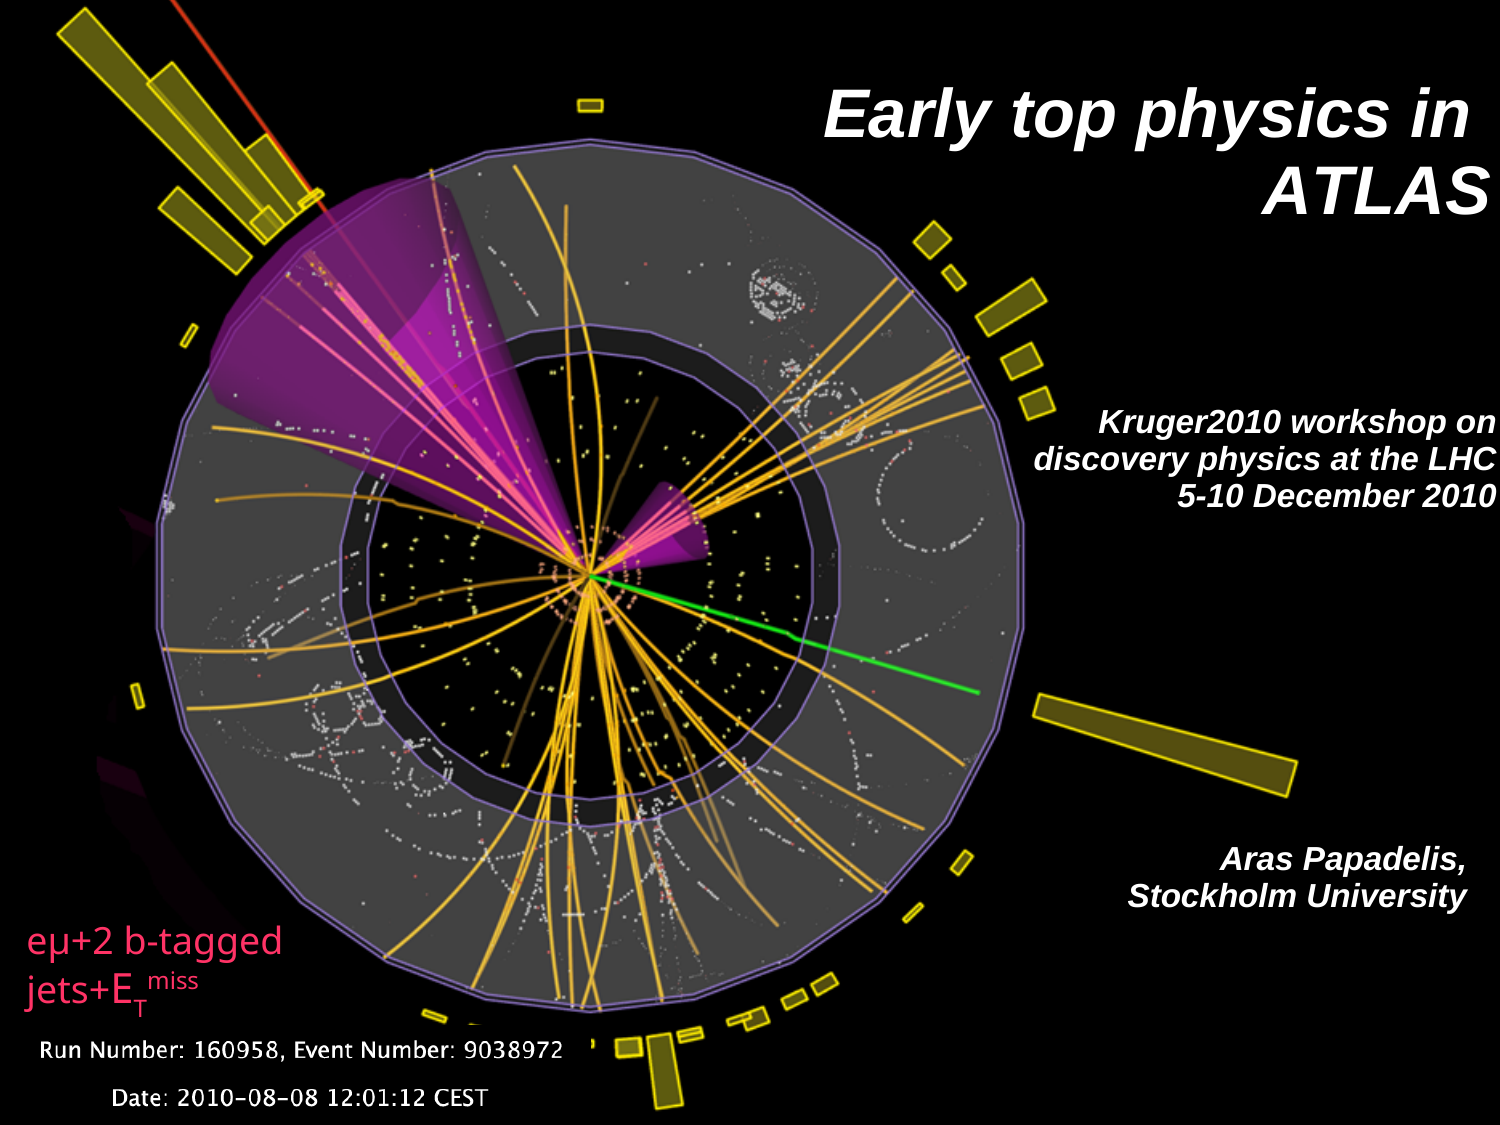

# Early top physics in ATLAS
Kruger2010 workshop on
discovery physics at the LHC
5-10 December 2010
Aras Papadelis,
Stockholm University
A e
eμ+2 b-tagged jets+ETmiss